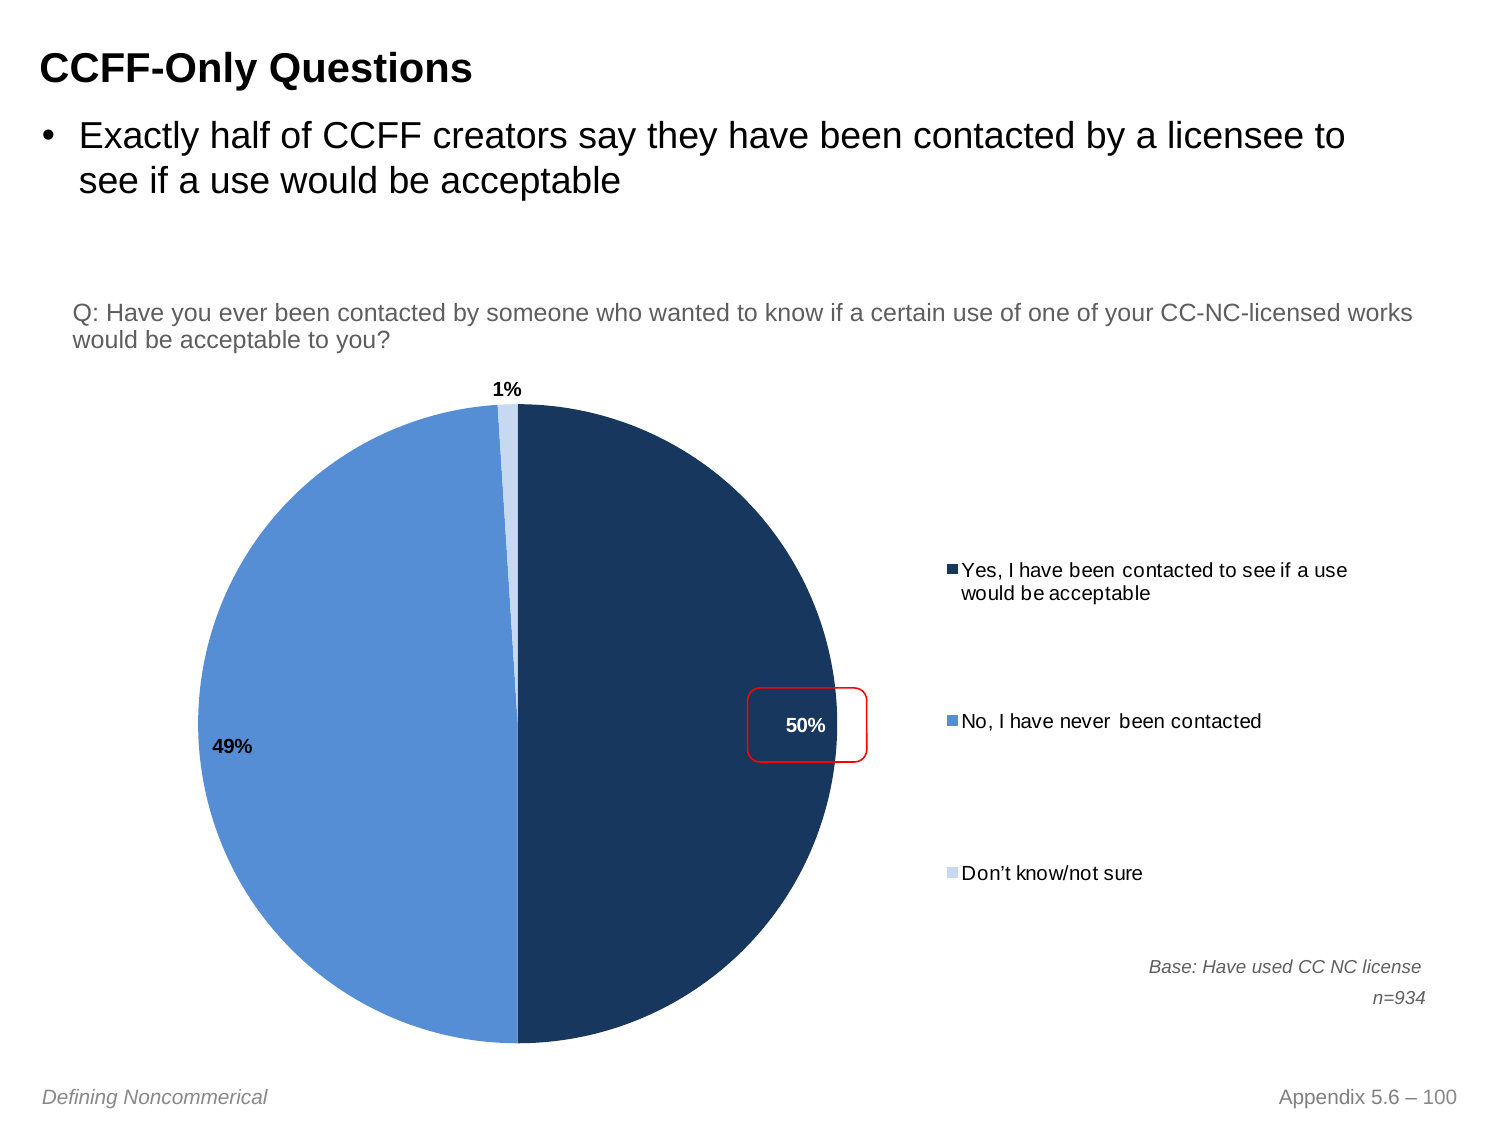

CCFF-Only Questions
Exactly half of CCFF creators say they have been contacted by a licensee to see if a use would be acceptable
Q: Have you ever been contacted by someone who wanted to know if a certain use of one of your CC-NC-licensed works would be acceptable to you?
Base: Have used CC NC license
n=934
Defining Noncommerical
Appendix 5.6 –